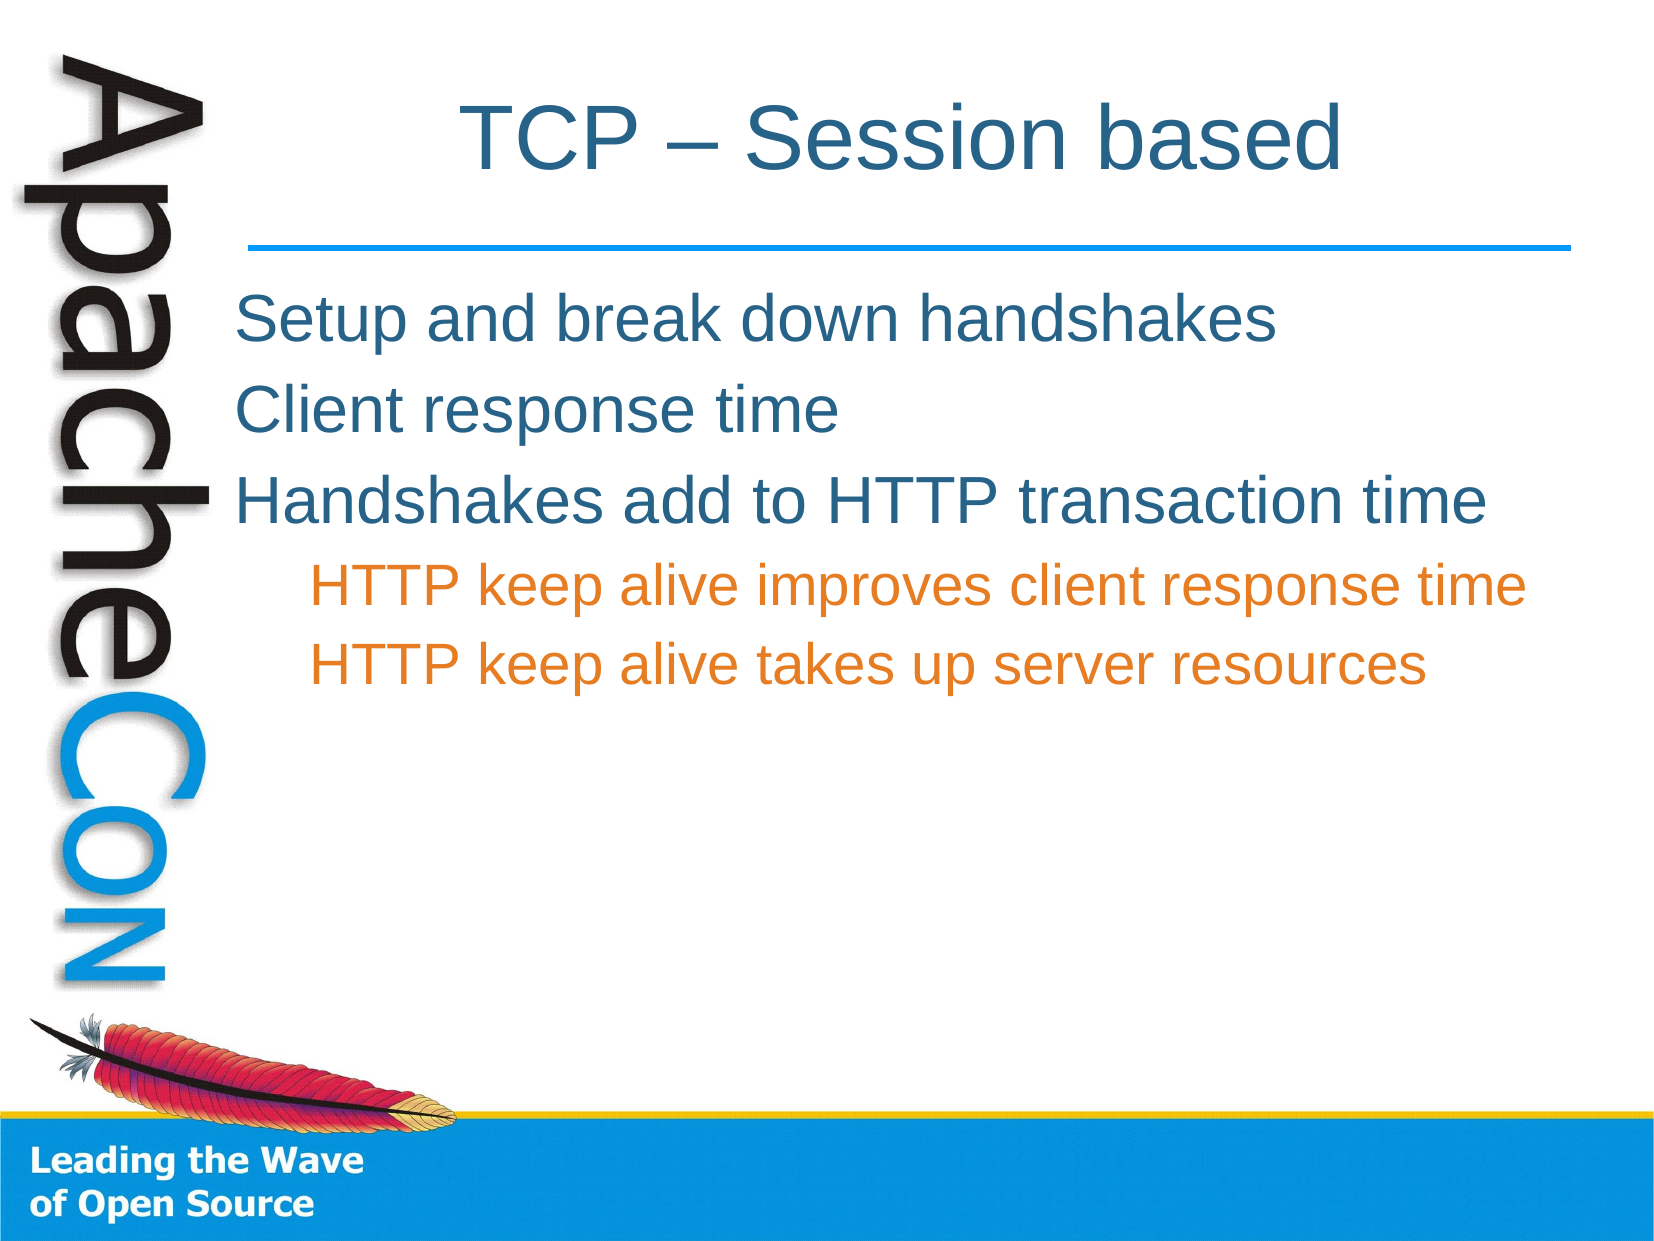

# TCP – Session based
Setup and break down handshakes
Client response time
Handshakes add to HTTP transaction time
HTTP keep alive improves client response time
HTTP keep alive takes up server resources